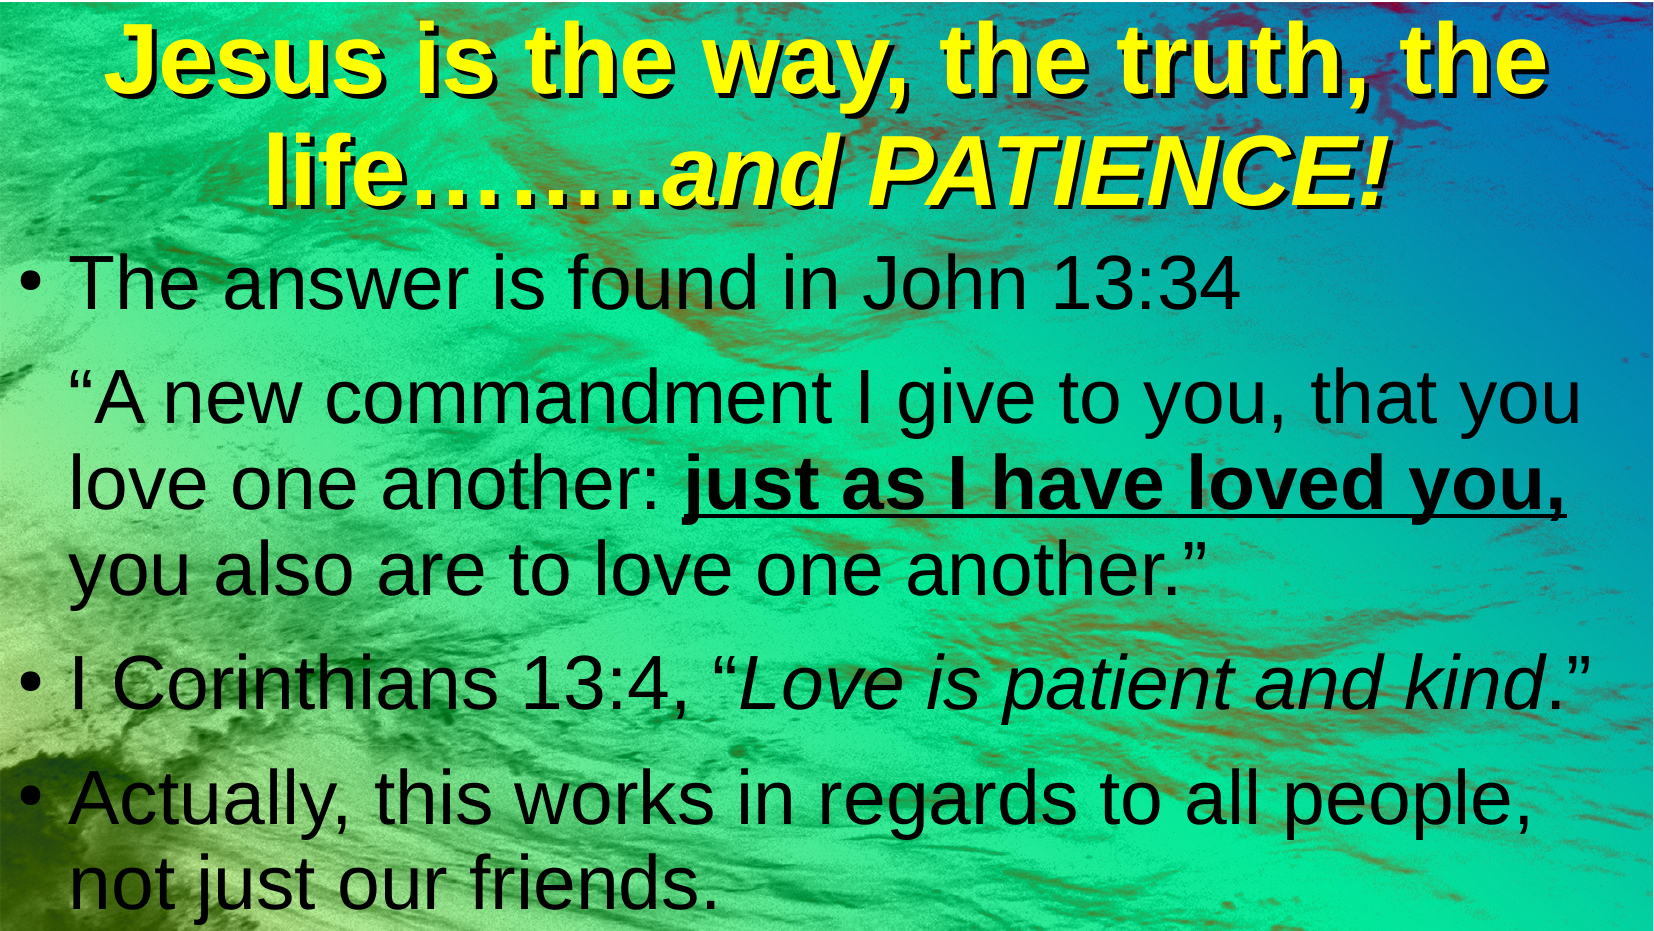

# Jesus is the way, the truth, the life……..and PATIENCE!
The answer is found in John 13:34
“A new commandment I give to you, that you love one another: just as I have loved you, you also are to love one another.”
I Corinthians 13:4, “Love is patient and kind.”
Actually, this works in regards to all people, not just our friends.